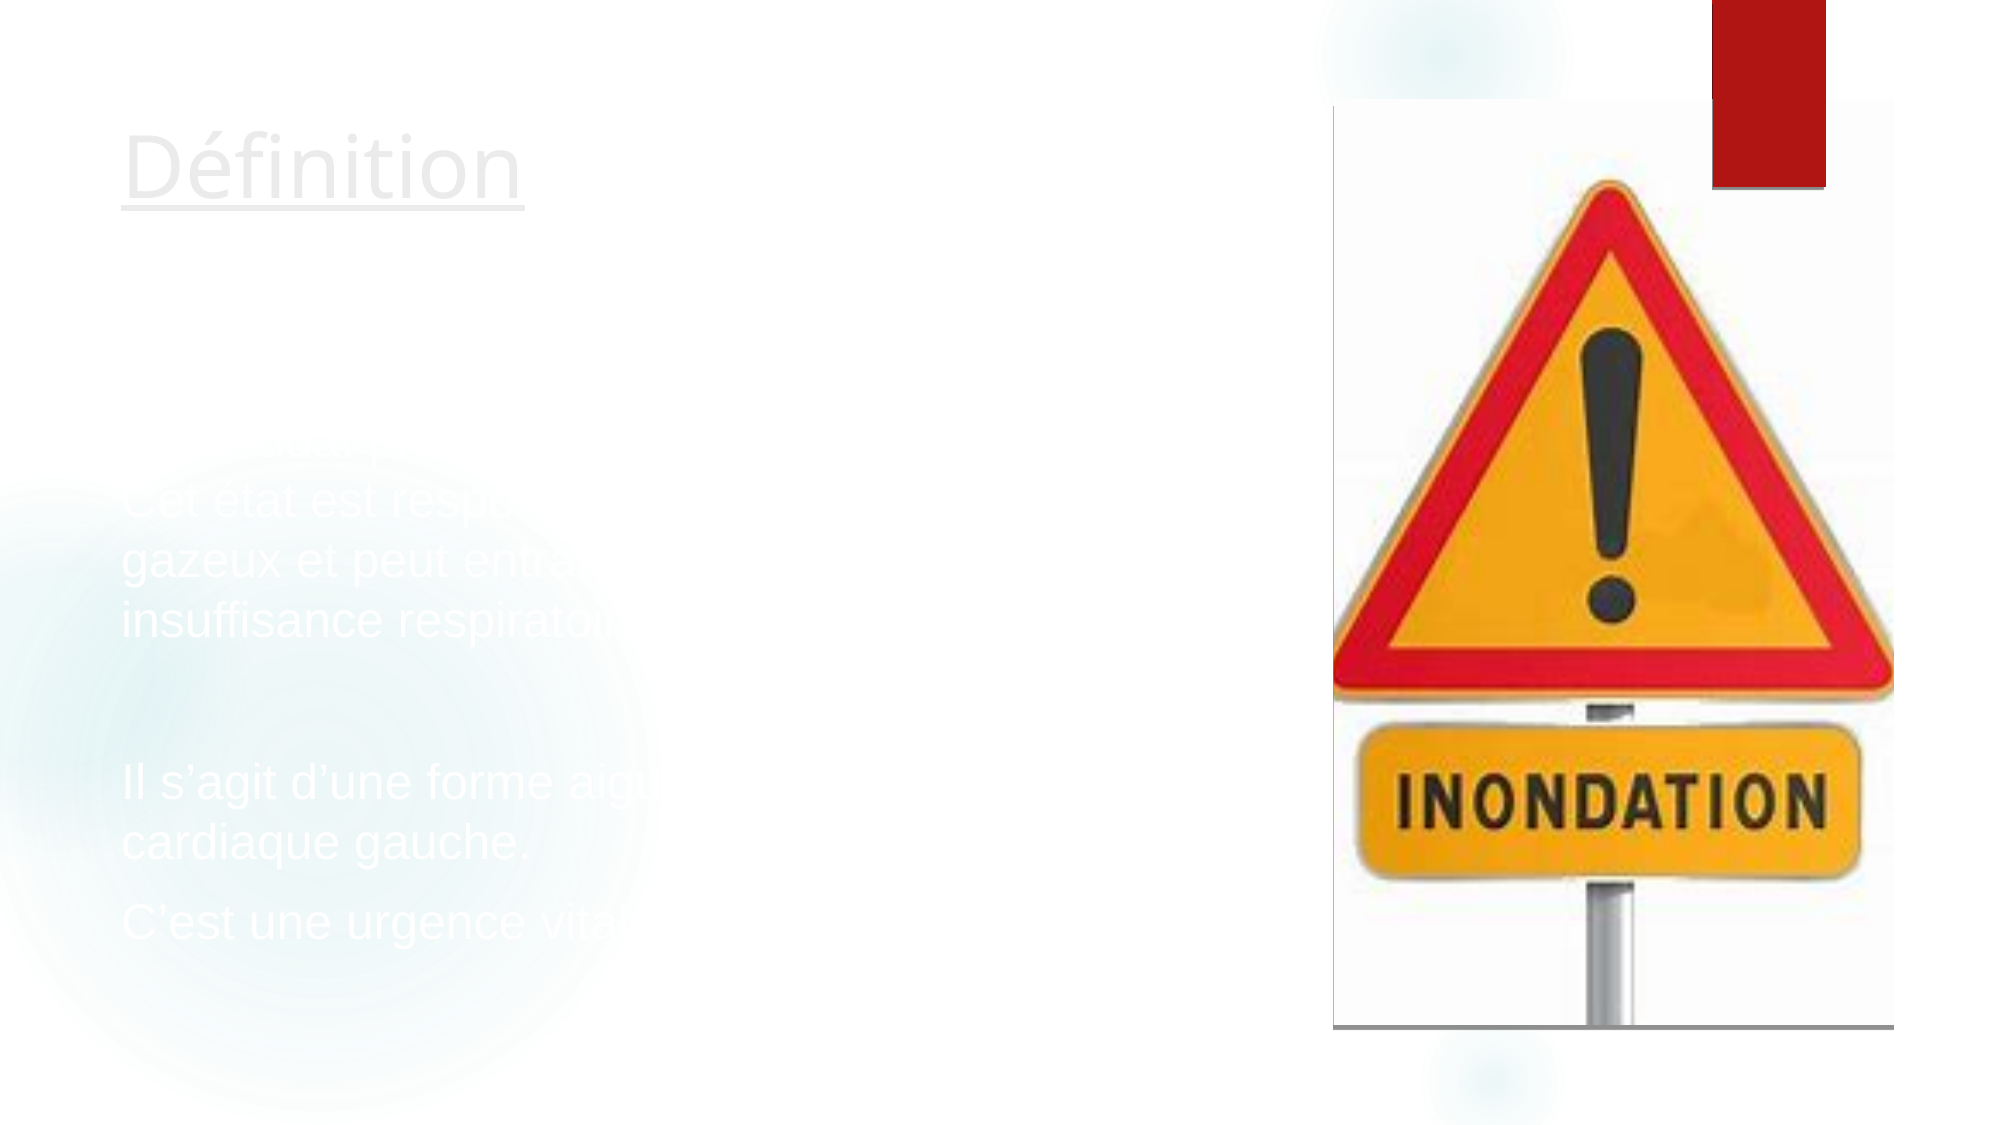

# Définition
L'œdème aigu du poumon (OAP) est une inondation du compartiment alvéolaire par un transsudat provenant des capillaires pulmonaires. Cet état est responsable de troubles des échanges gazeux et peut entraîner une insuffisance respiratoire.
Il s’agit d’une forme aiguë de l’insuffisance cardiaque gauche.
C’est une urgence vitale.